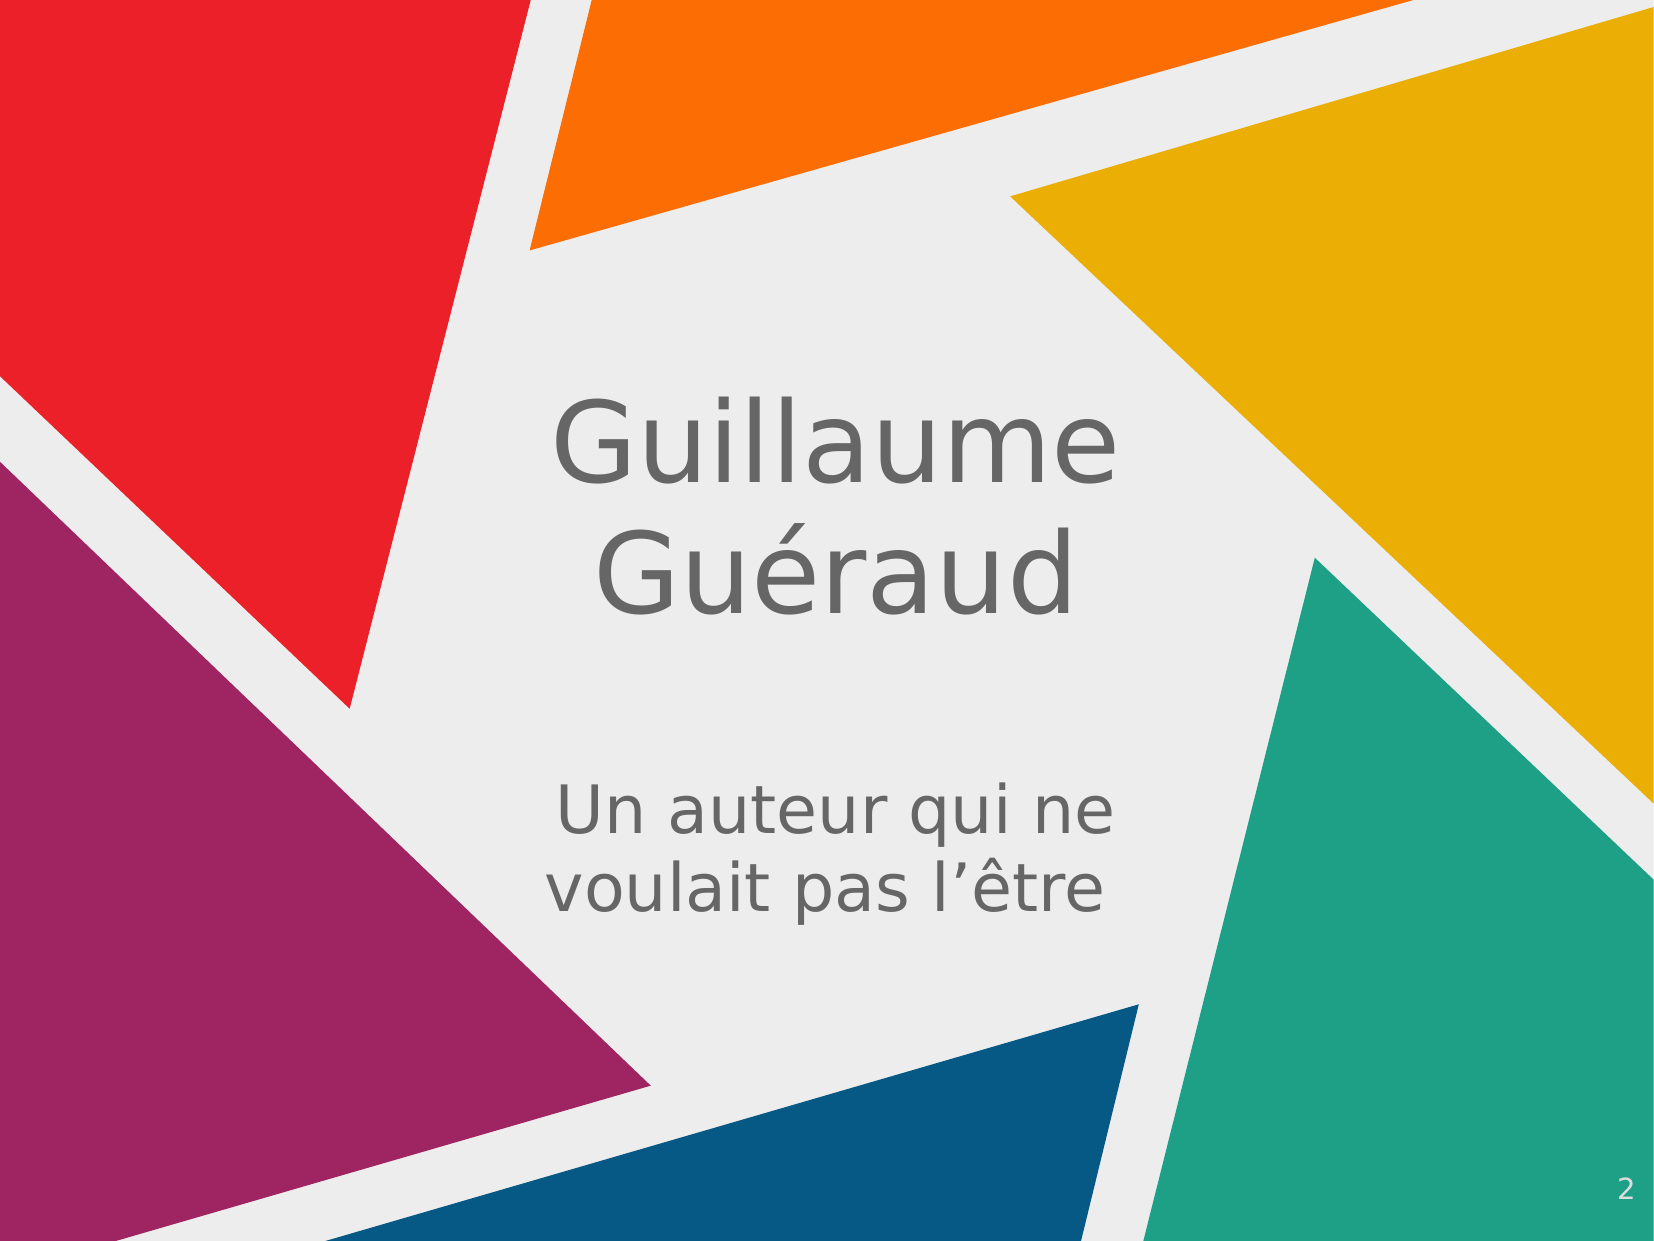

# Guillaume Guéraud
Un auteur qui ne voulait pas l’être
2